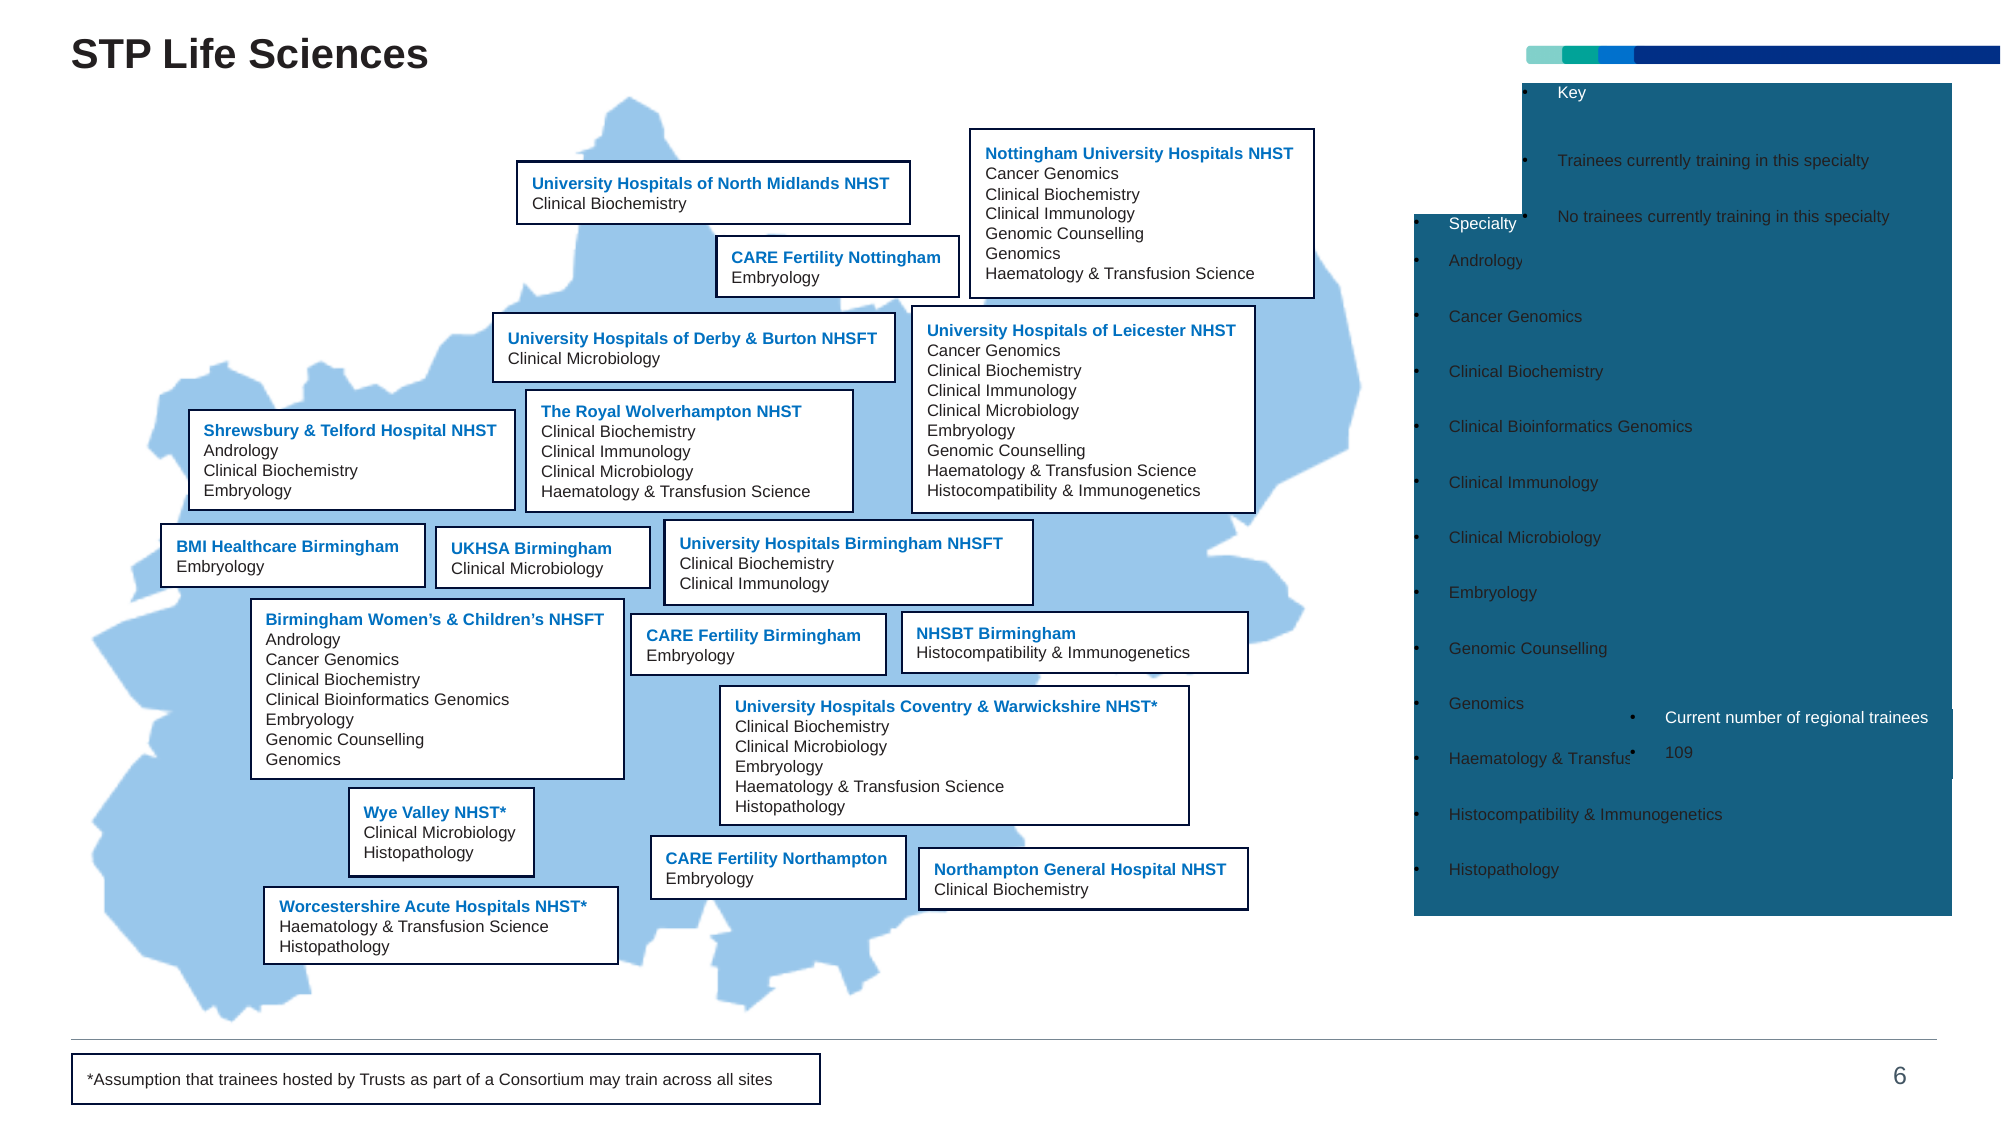

# STP Life Sciences
| Key | |
| --- | --- |
| Trainees currently training in this specialty | |
| No trainees currently training in this specialty | |
Nottingham University Hospitals NHST
Cancer Genomics
Clinical Biochemistry
Clinical Immunology
Genomic Counselling
Genomics
Haematology & Transfusion Science
University Hospitals of North Midlands NHST
Clinical Biochemistry
| Specialty | West Midlands | East Midlands |
| --- | --- | --- |
| Andrology | | |
| Cancer Genomics | | |
| Clinical Biochemistry | | |
| Clinical Bioinformatics Genomics | | |
| Clinical Immunology | | |
| Clinical Microbiology | | |
| Embryology | | |
| Genomic Counselling | | |
| Genomics | | |
| Haematology & Transfusion Science | | |
| Histocompatibility & Immunogenetics | | |
| Histopathology | | |
CARE Fertility Nottingham
Embryology
University Hospitals of Leicester NHST
Cancer Genomics
Clinical Biochemistry
Clinical Immunology
Clinical Microbiology
Embryology
Genomic Counselling
Haematology & Transfusion Science
Histocompatibility & Immunogenetics
University Hospitals of Derby & Burton NHSFT
Clinical Microbiology
The Royal Wolverhampton NHST
Clinical Biochemistry
Clinical Immunology
Clinical Microbiology
Haematology & Transfusion Science
Shrewsbury & Telford Hospital NHST
Andrology
Clinical Biochemistry
Embryology
University Hospitals Birmingham NHSFT
Clinical Biochemistry
Clinical Immunology
BMI Healthcare Birmingham
Embryology
UKHSA Birmingham
Clinical Microbiology
Birmingham Women’s & Children’s NHSFT
Andrology
Cancer Genomics
Clinical Biochemistry
Clinical Bioinformatics Genomics
Embryology
Genomic Counselling
Genomics
NHSBT Birmingham
Histocompatibility & Immunogenetics
CARE Fertility Birmingham
Embryology
University Hospitals Coventry & Warwickshire NHST*
Clinical Biochemistry
Clinical Microbiology
Embryology
Haematology & Transfusion Science
Histopathology
| Current number of regional trainees |
| --- |
| 109 |
Wye Valley NHST*
Clinical Microbiology
Histopathology
CARE Fertility Northampton
Embryology
Northampton General Hospital NHST
Clinical Biochemistry
Worcestershire Acute Hospitals NHST*
Haematology & Transfusion Science Histopathology
*Assumption that trainees hosted by Trusts as part of a Consortium may train across all sites